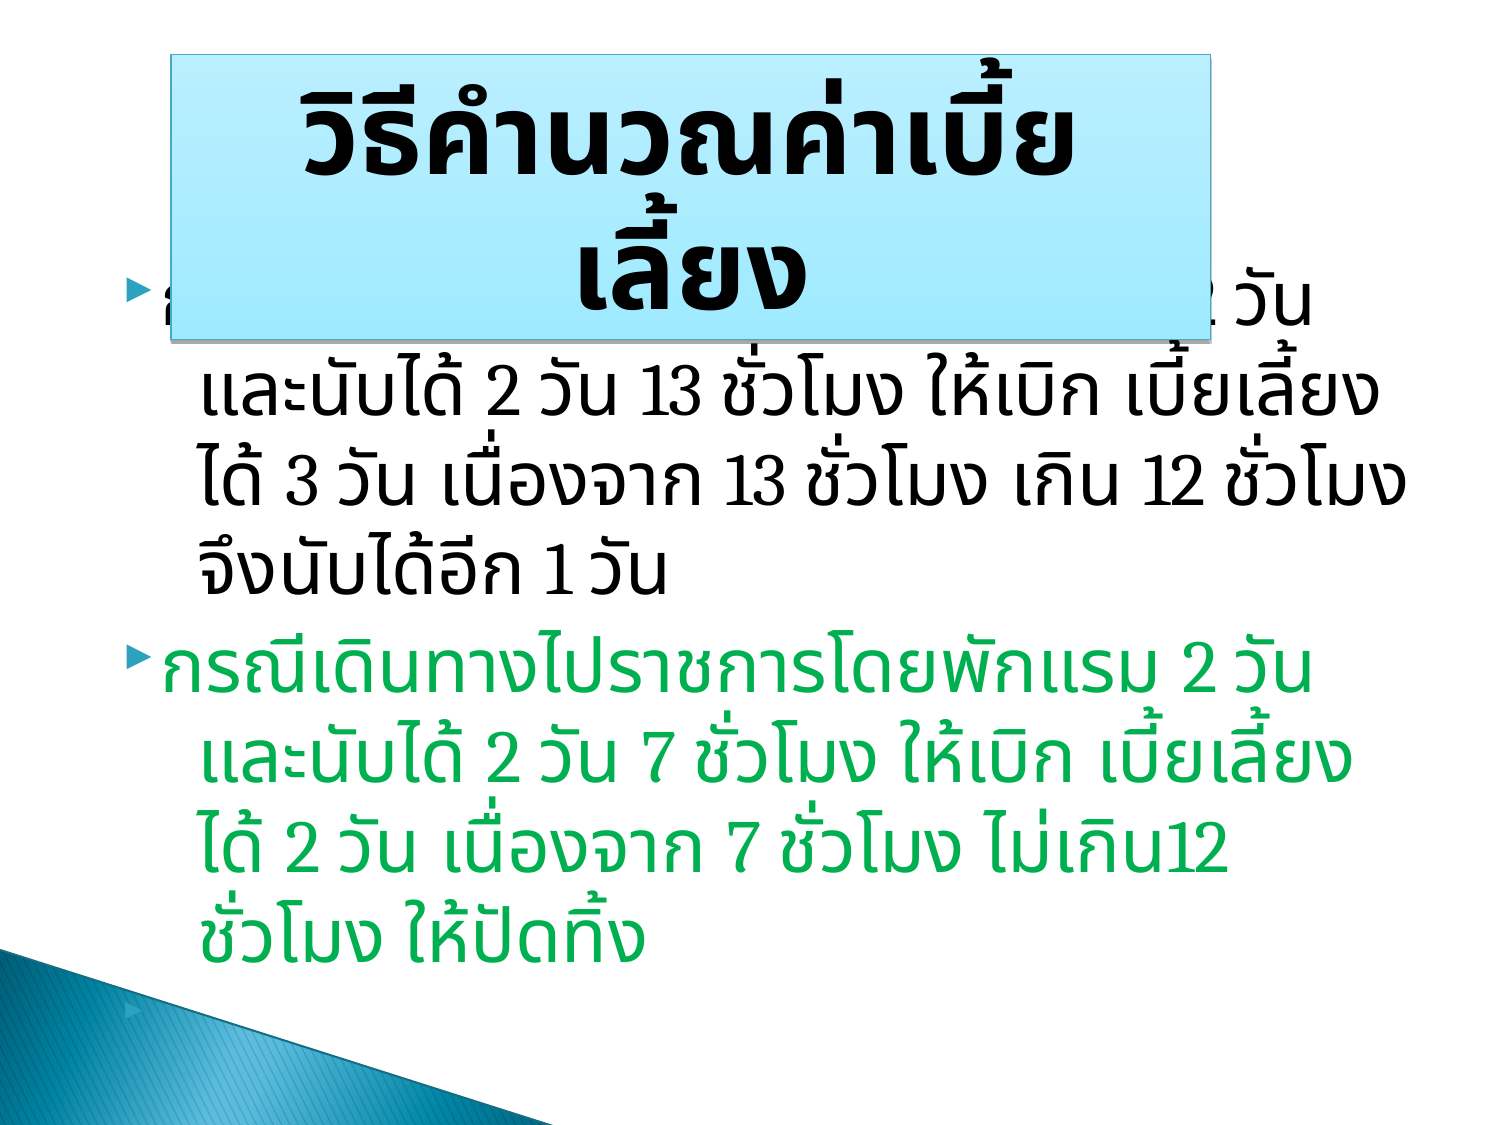

วิธีคำนวณค่าเบี้ยเลี้ยง
# กรณีเดินทางไปราชการโดยพักแรม 2 วัน และนับได้ 2 วัน 13 ชั่วโมง ให้เบิก เบี้ยเลี้ยงได้ 3 วัน เนื่องจาก 13 ชั่วโมง เกิน 12 ชั่วโมง จึงนับได้อีก 1 วัน
กรณีเดินทางไปราชการโดยพักแรม 2 วัน และนับได้ 2 วัน 7 ชั่วโมง ให้เบิก เบี้ยเลี้ยงได้ 2 วัน เนื่องจาก 7 ชั่วโมง ไม่เกิน12 ชั่วโมง ให้ปัดทิ้ง